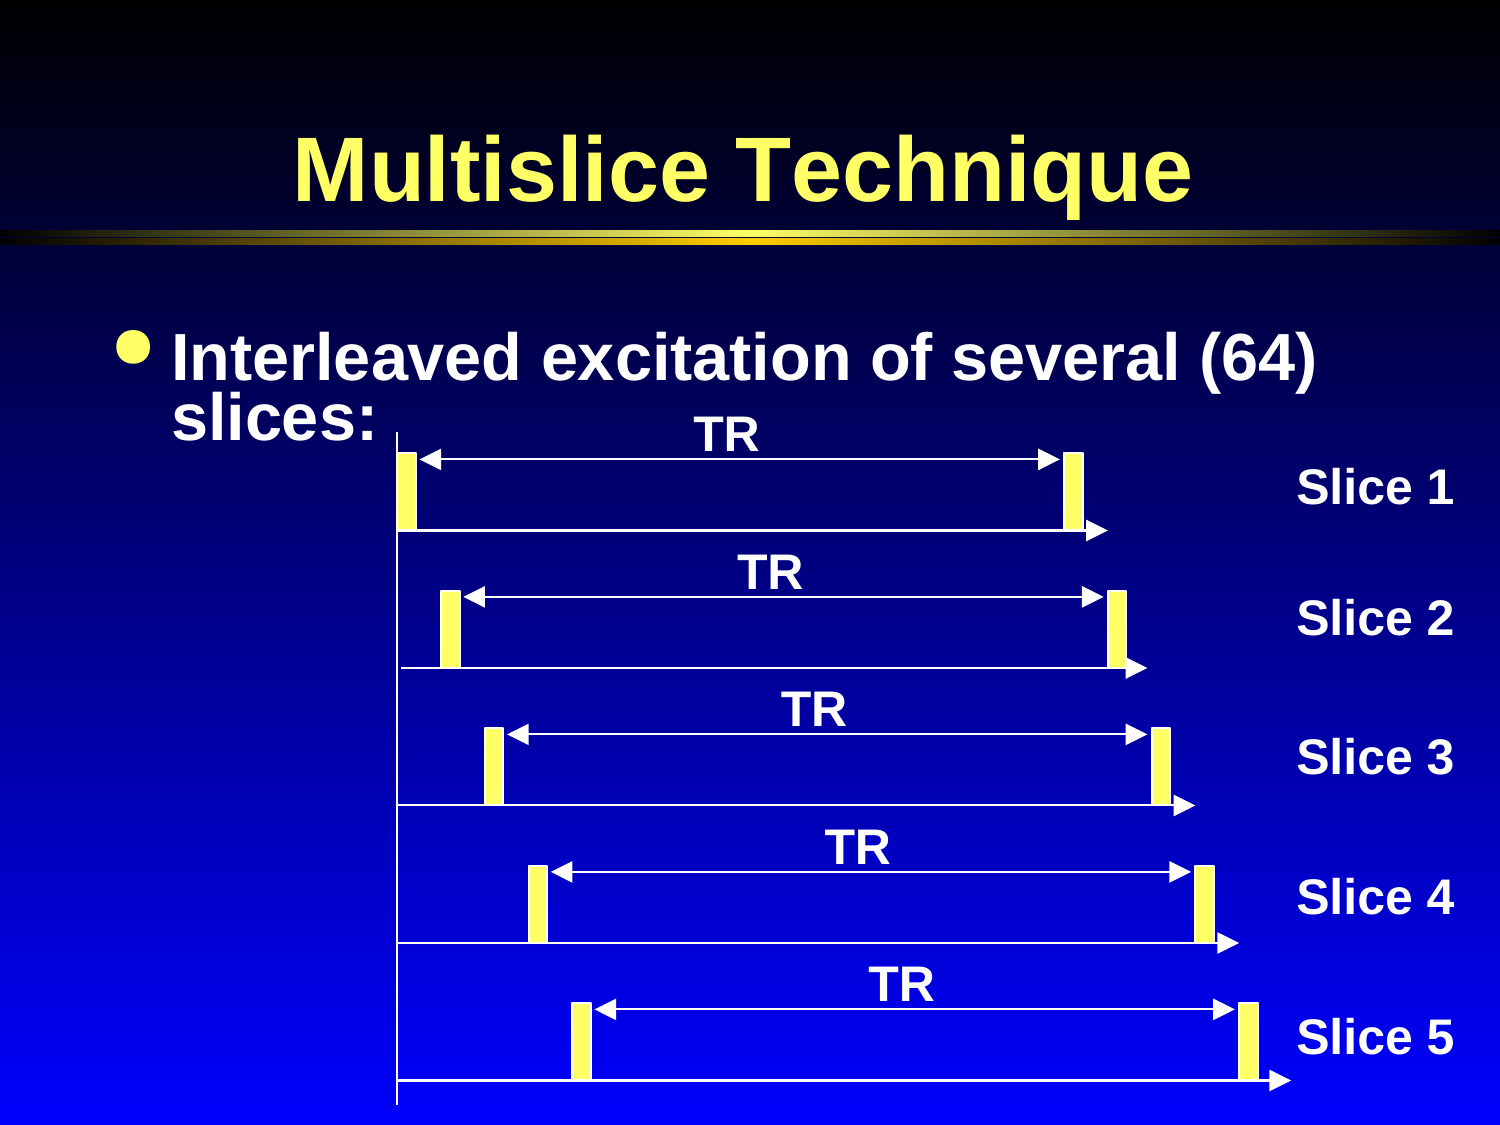

# Multislice Technique
Interleaved excitation of several (64) slices:
TR
Slice 1
TR
Slice 2
TR
Slice 3
TR
Slice 4
TR
Slice 5